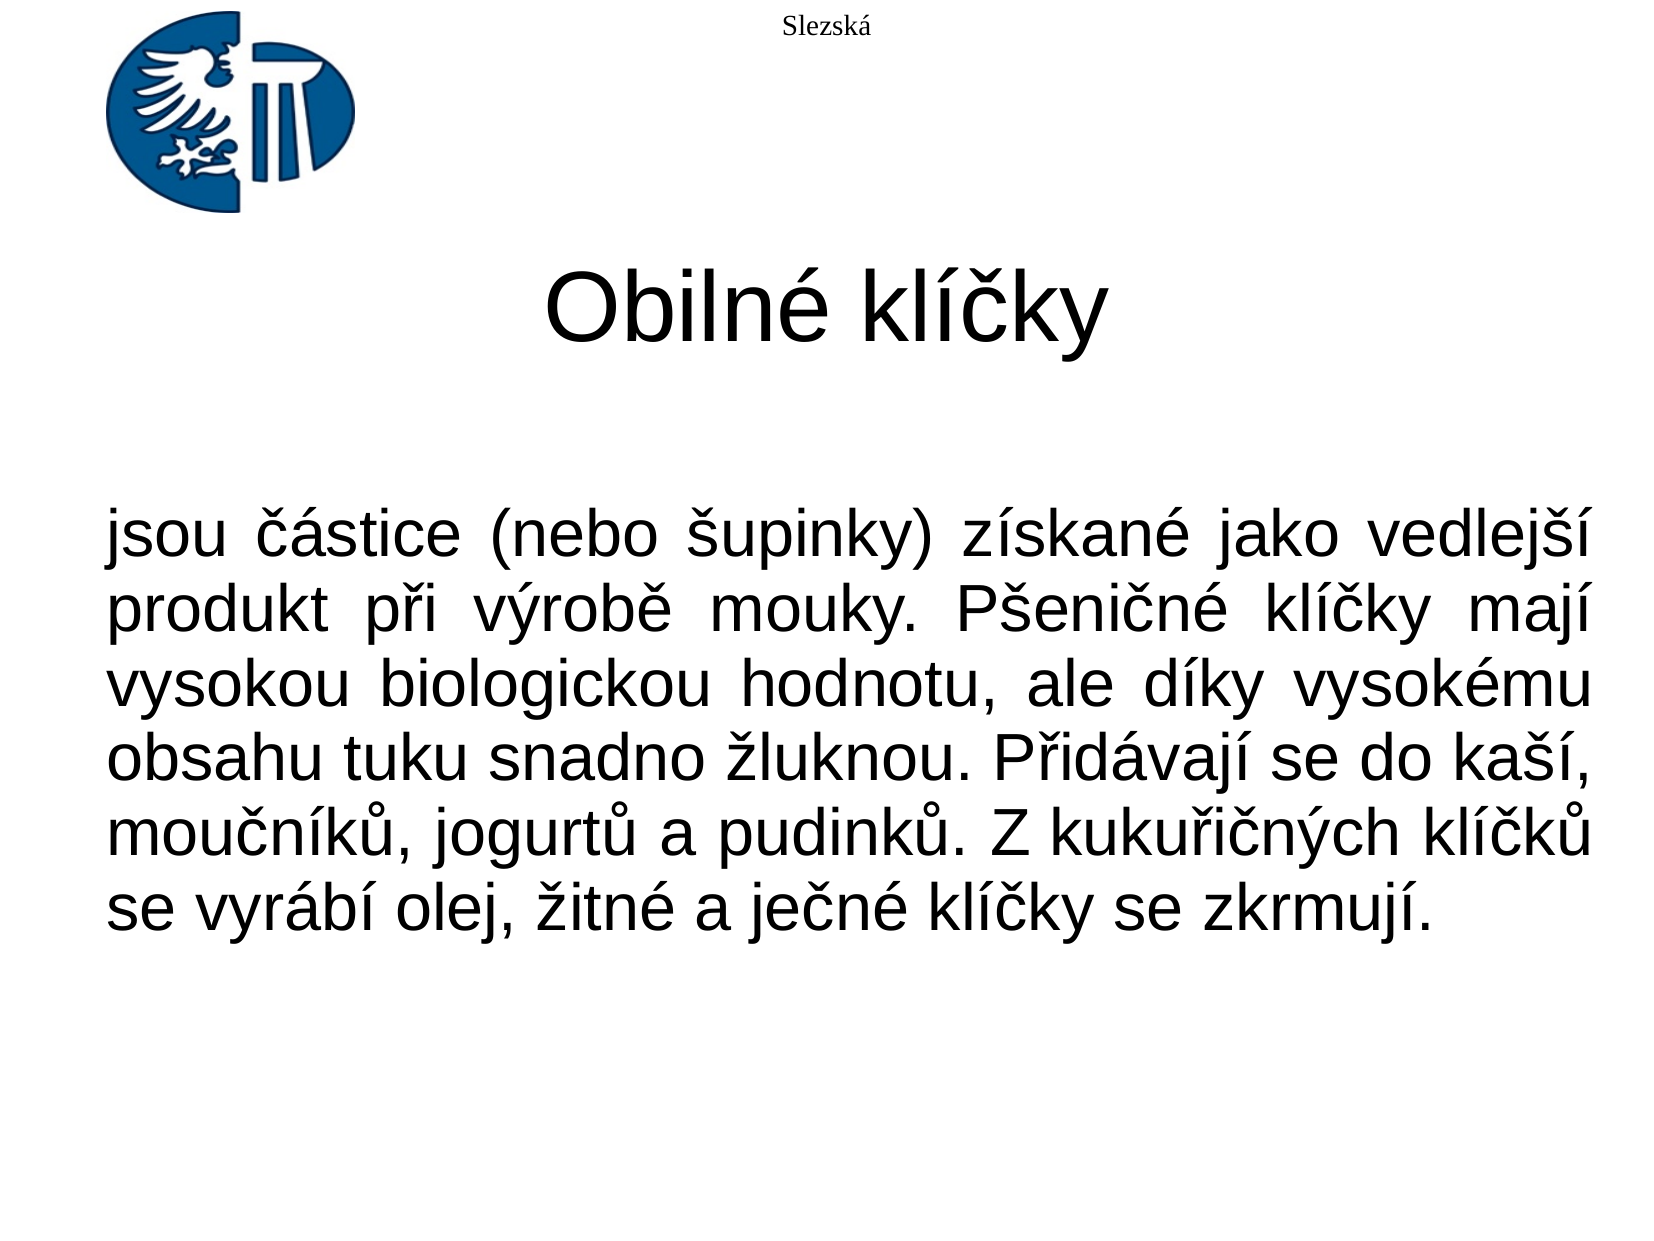

ahoj
# Obilné klíčky
jsou částice (nebo šupinky) získané jako vedlejší produkt při výrobě mouky. Pšeničné klíčky mají vysokou biologickou hodnotu, ale díky vysokému obsahu tuku snadno žluknou. Přidávají se do kaší, moučníků, jogurtů a pudinků. Z kukuřičných klíčků se vyrábí olej, žitné a ječné klíčky se zkrmují.